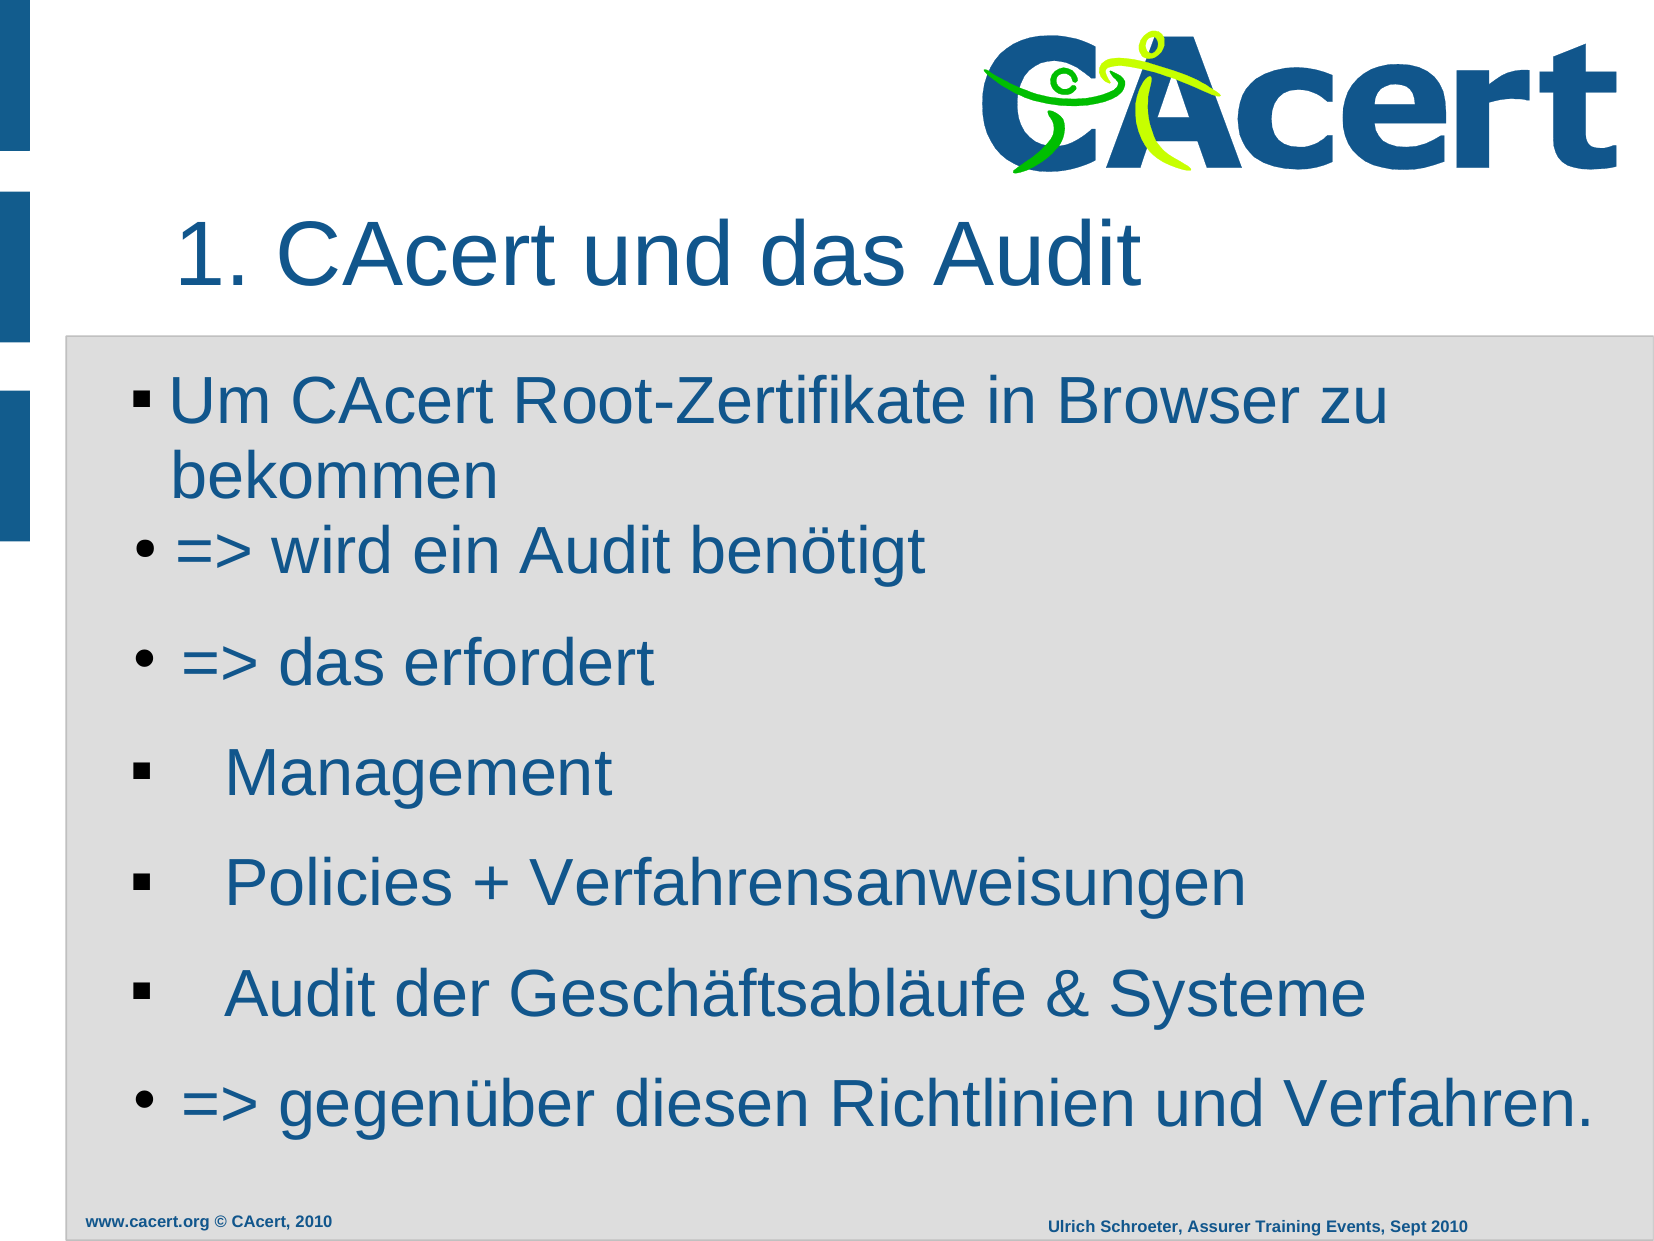

1. CAcert und das Audit
 Um CAcert Root-Zertifikate in Browser zu
 bekommen
 => wird ein Audit benötigt
 => das erfordert
 Management
 Policies + Verfahrensanweisungen
 Audit der Geschäftsabläufe & Systeme
 => gegenüber diesen Richtlinien und Verfahren.